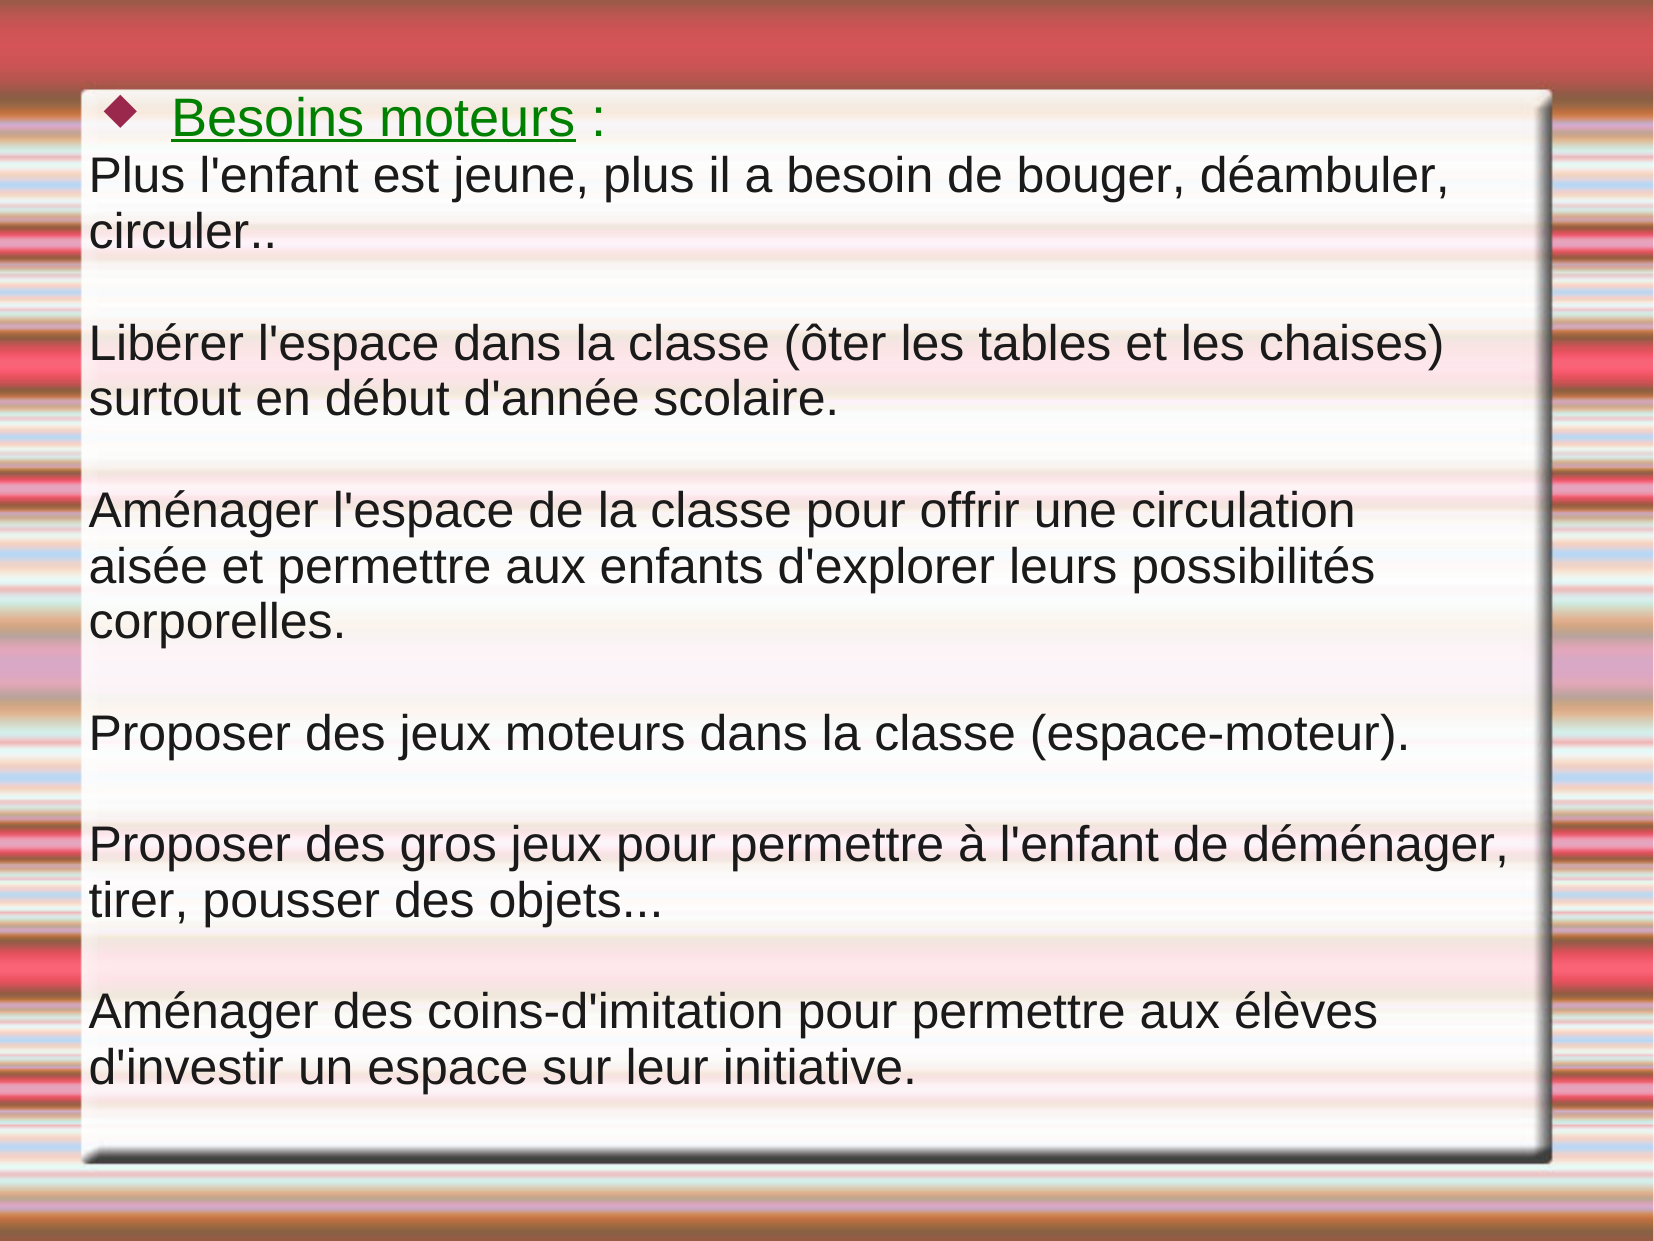

# Besoins moteurs :
Plus l'enfant est jeune, plus il a besoin de bouger, déambuler,
circuler..
Libérer l'espace dans la classe (ôter les tables et les chaises)
surtout en début d'année scolaire.
Aménager l'espace de la classe pour offrir une circulation
aisée et permettre aux enfants d'explorer leurs possibilités
corporelles.
Proposer des jeux moteurs dans la classe (espace-moteur).
Proposer des gros jeux pour permettre à l'enfant de déménager,
tirer, pousser des objets...
Aménager des coins-d'imitation pour permettre aux élèves
d'investir un espace sur leur initiative.